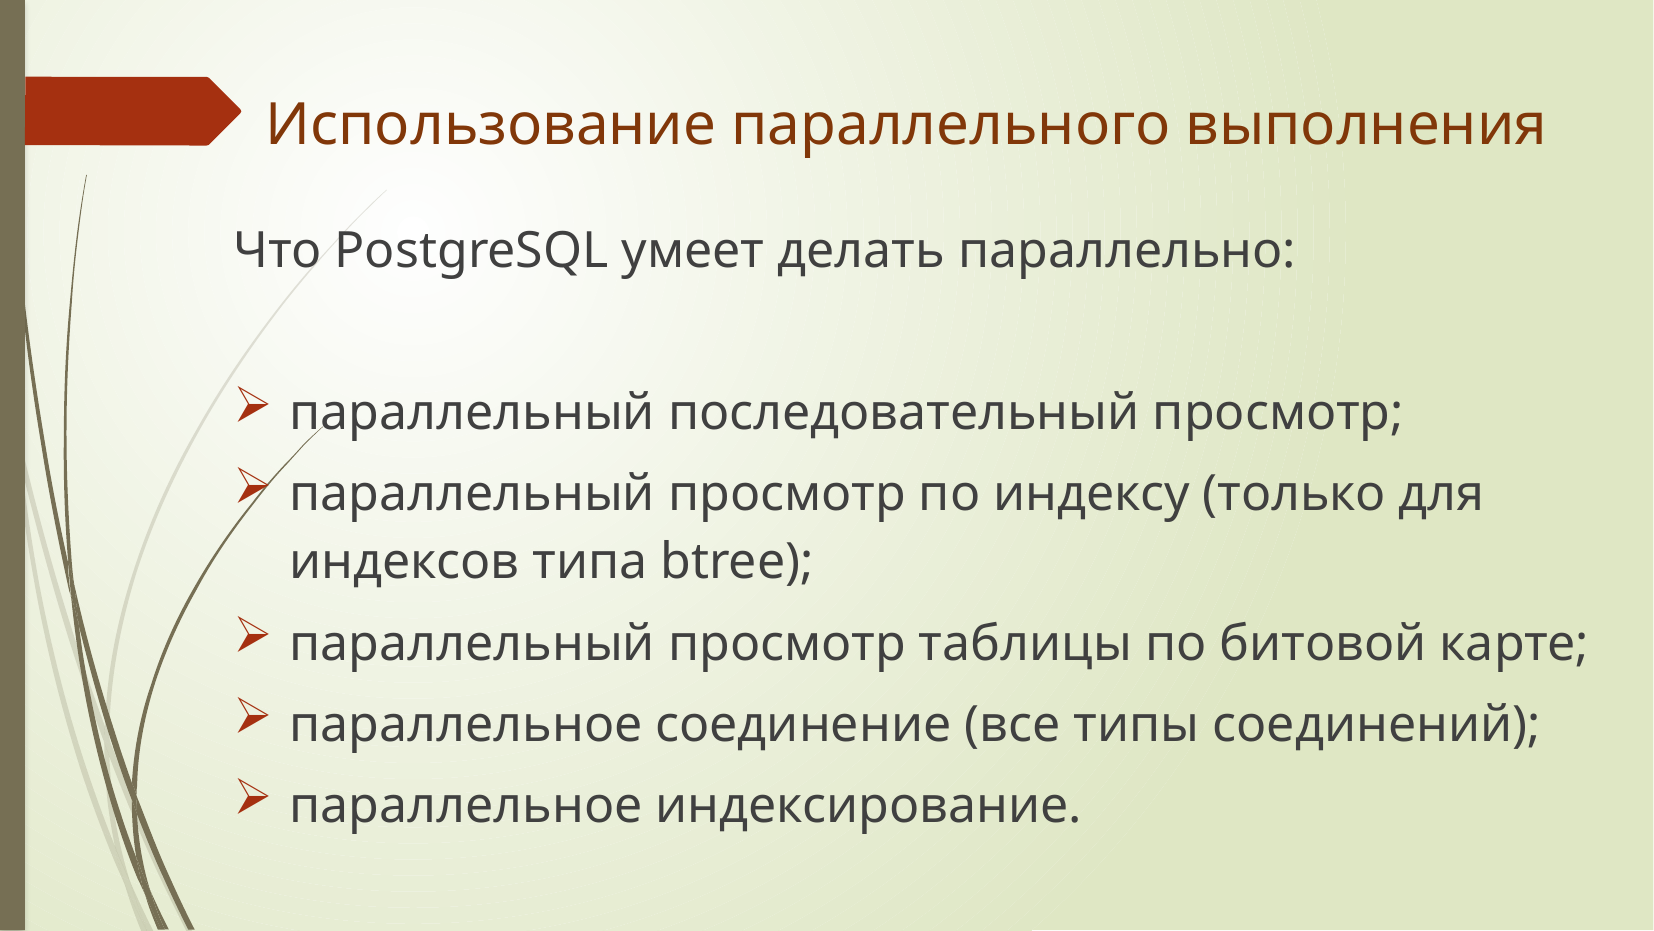

# Использование параллельного выполнения
Что PostgreSQL умеет делать параллельно:
параллельный последовательный просмотр;
параллельный просмотр по индексу (только для индексов типа btree);
параллельный просмотр таблицы по битовой карте;
параллельное соединение (все типы соединений);
параллельное индексирование.